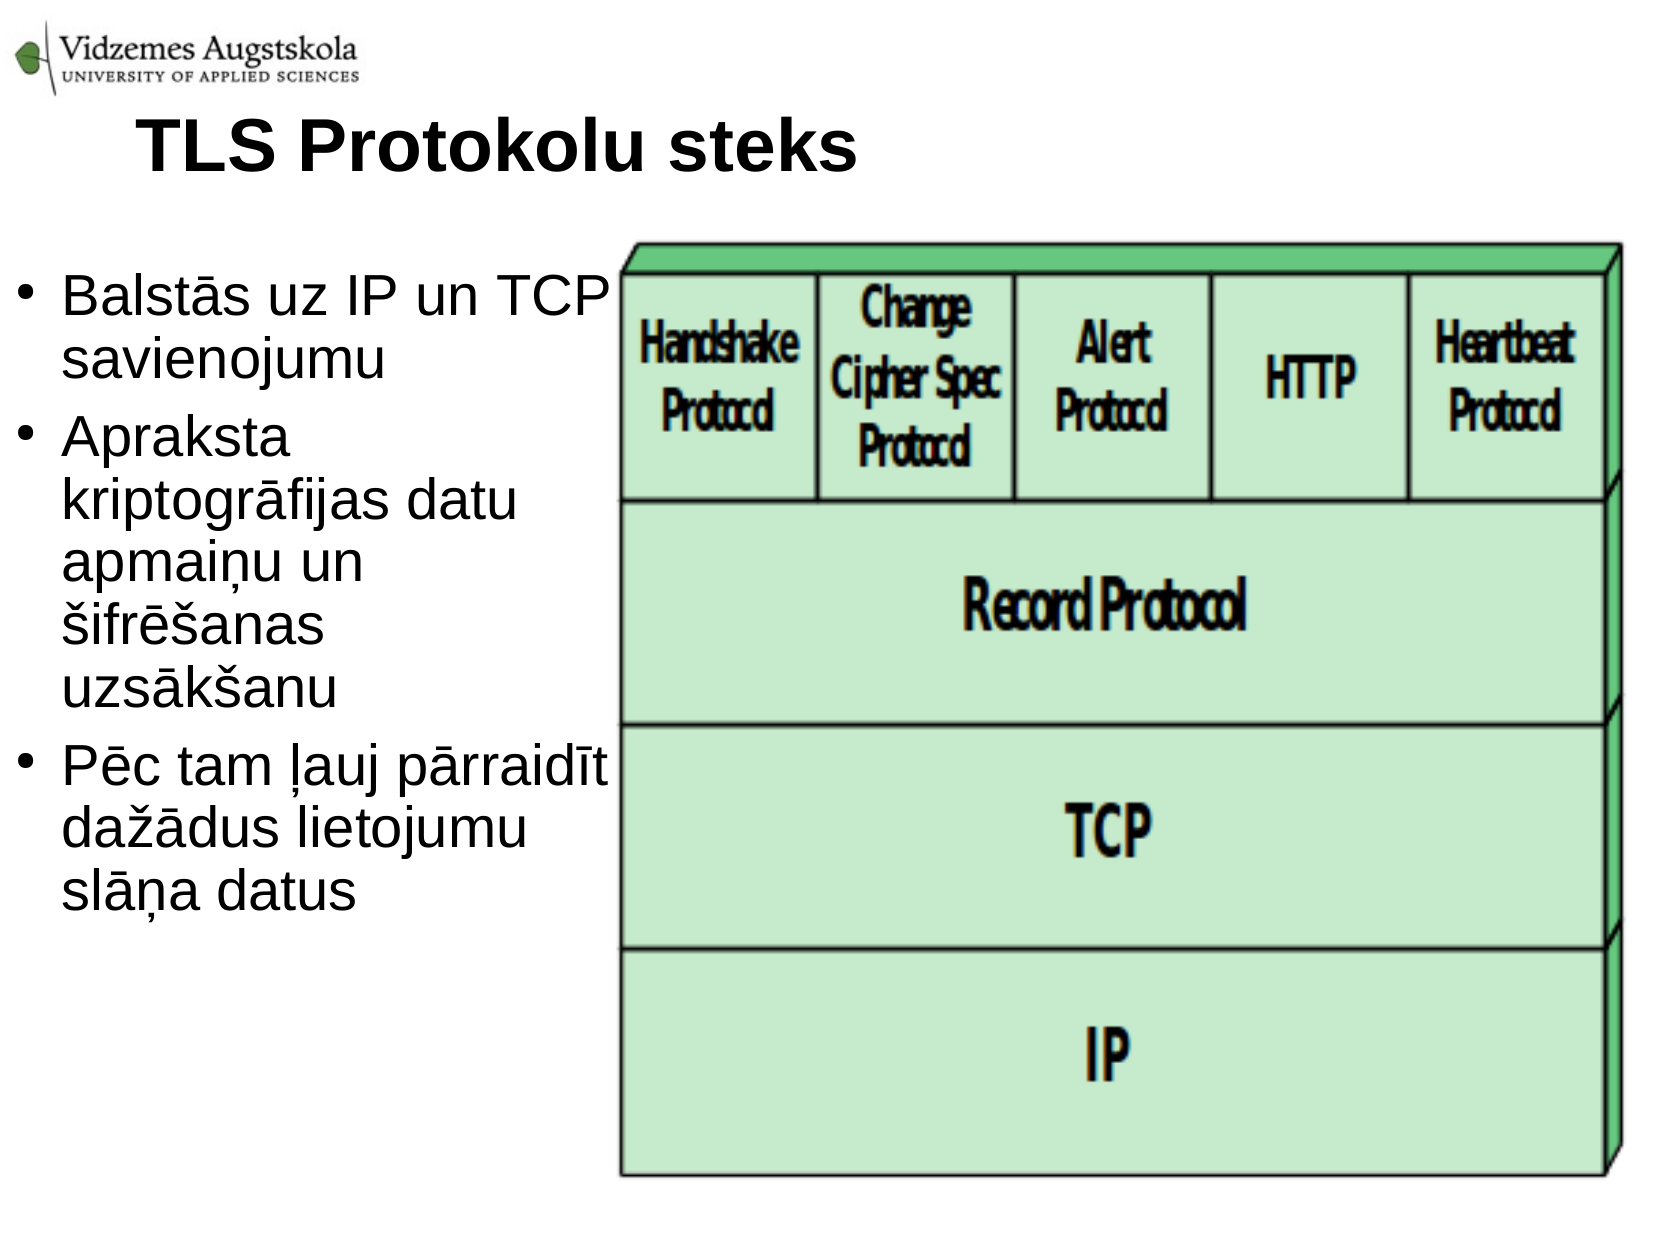

# TLS Protokolu steks
Balstās uz IP un TCP savienojumu
Apraksta kriptogrāfijas datu apmaiņu un šifrēšanas uzsākšanu
Pēc tam ļauj pārraidīt dažādus lietojumu slāņa datus